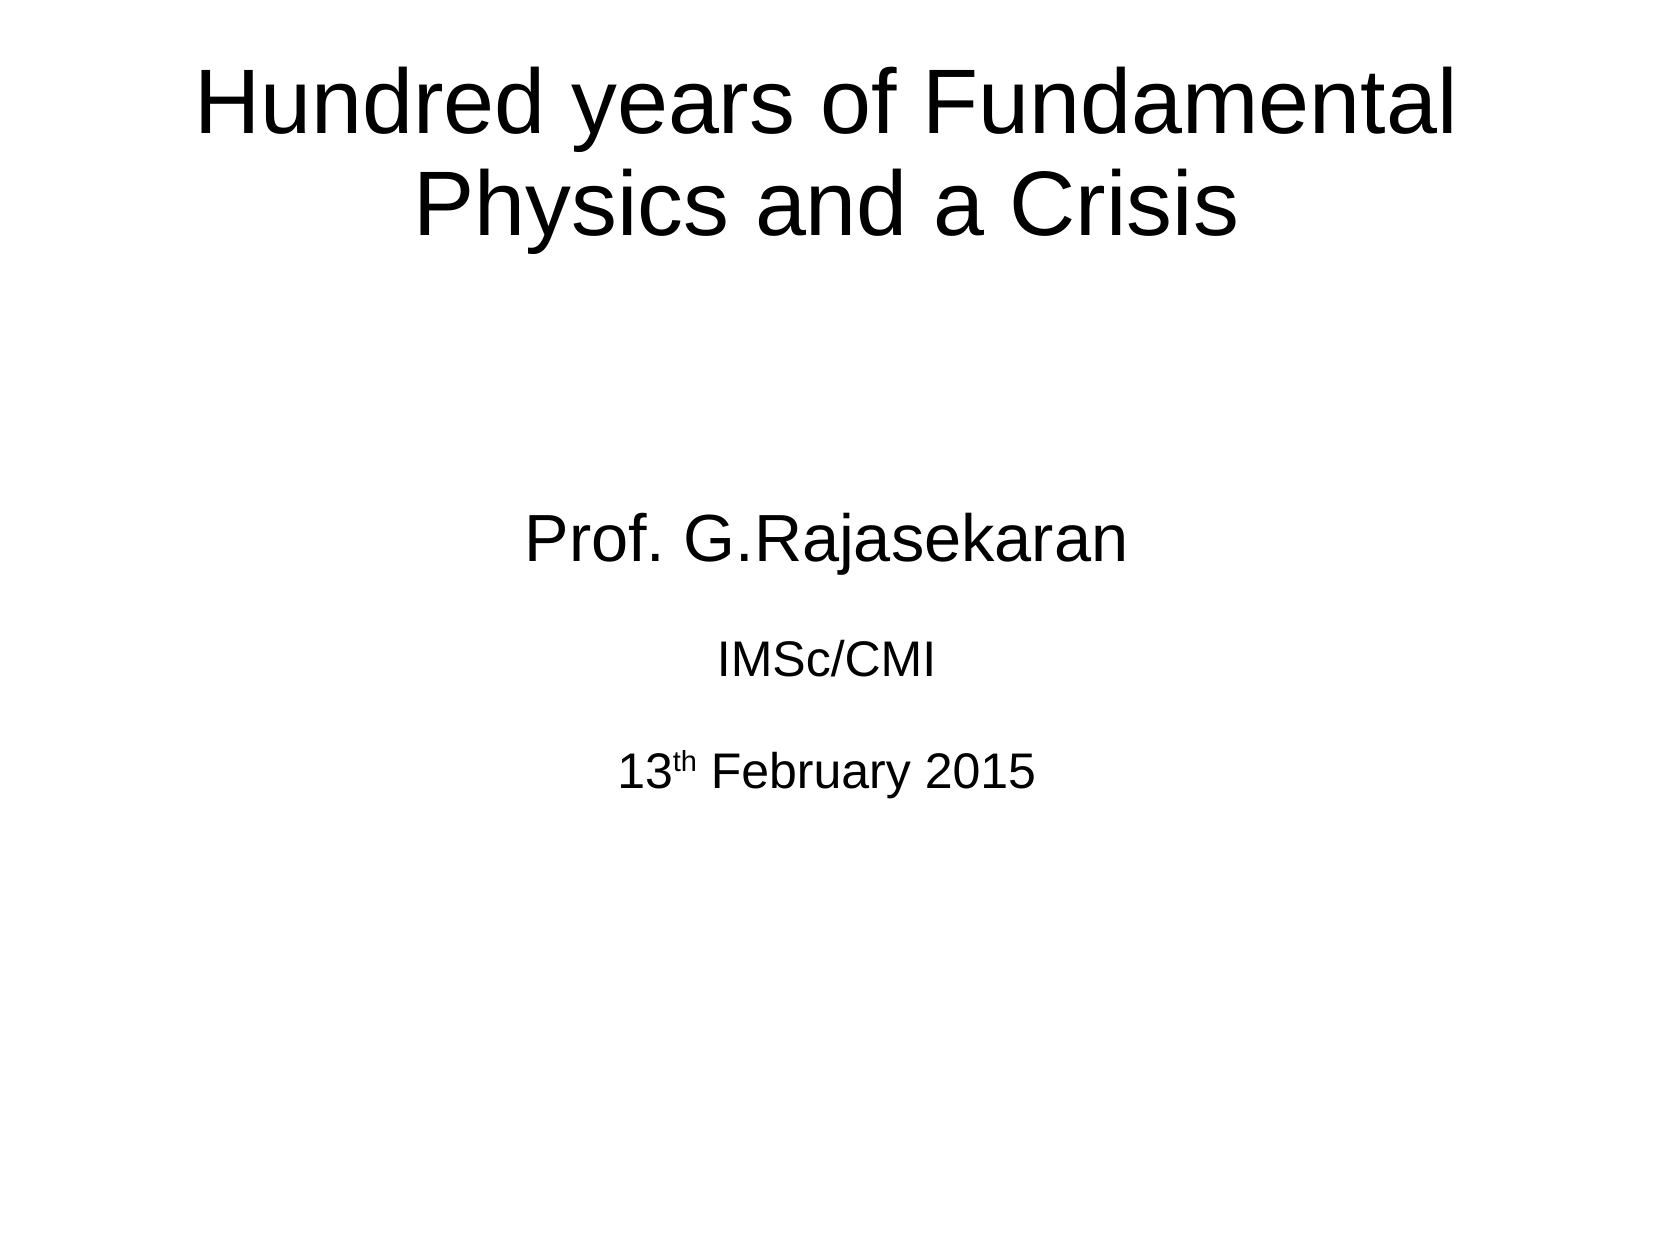

# Hundred years of Fundamental Physics and a Crisis
 Prof. G.Rajasekaran
IMSc/CMI
13th February 2015